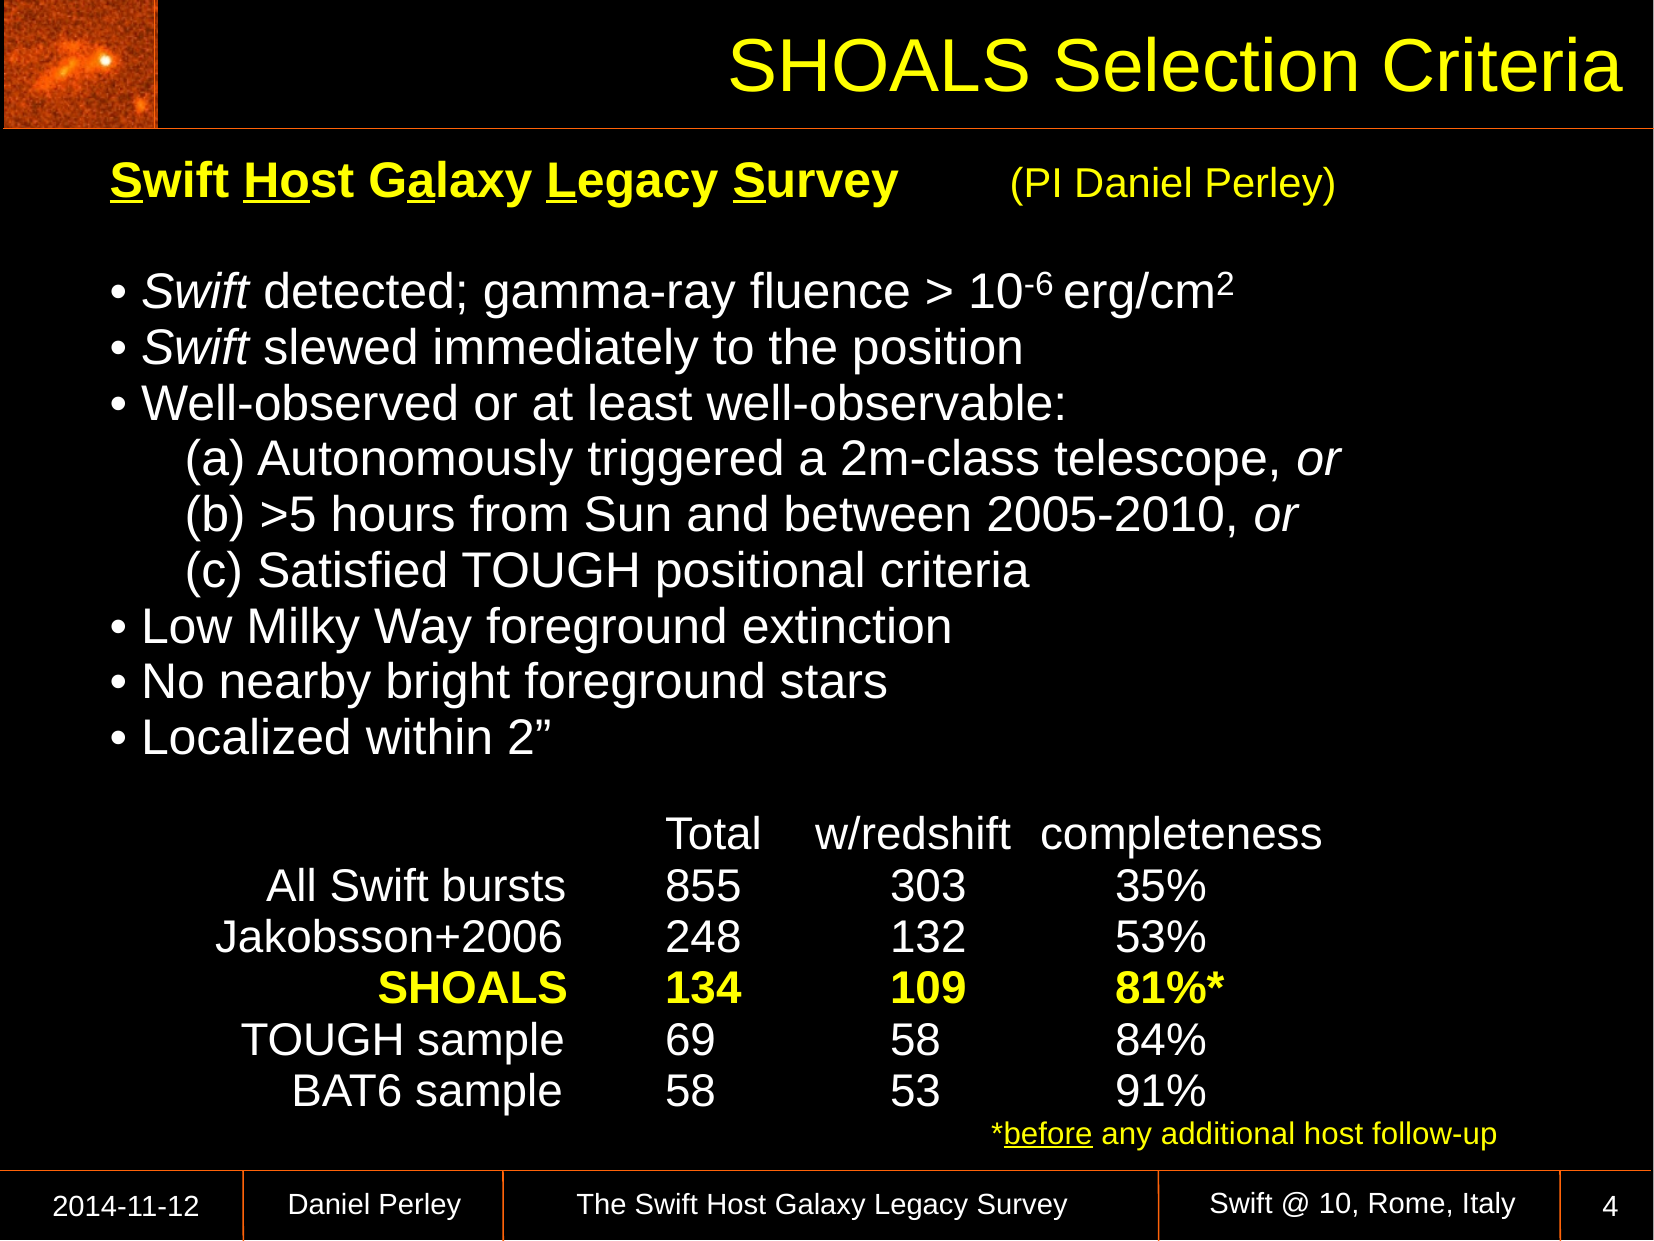

# SHOALS Selection Criteria
Swift Host Galaxy Legacy Survey		(PI Daniel Perley)
• Swift detected; gamma-ray fluence > 10-6 erg/cm2
• Swift slewed immediately to the position
• Well-observed or at least well-observable:
	(a) Autonomously triggered a 2m-class telescope, or
	(b) >5 hours from Sun and between 2005-2010, or
	(c) Satisfied TOUGH positional criteria
• Low Milky Way foreground extinction
• No nearby bright foreground stars
• Localized within 2”
 							Total	w/redshift	completeness
 	 All Swift bursts		855		303		35%
	Jakobsson+2006		248		132		53%
	 		 SHOALS 	134		109		81%*
	 TOUGH sample		69			58			84%
	 BAT6 sample		58			53			91%
											 *before any additional host follow-up
2014-11-12
4